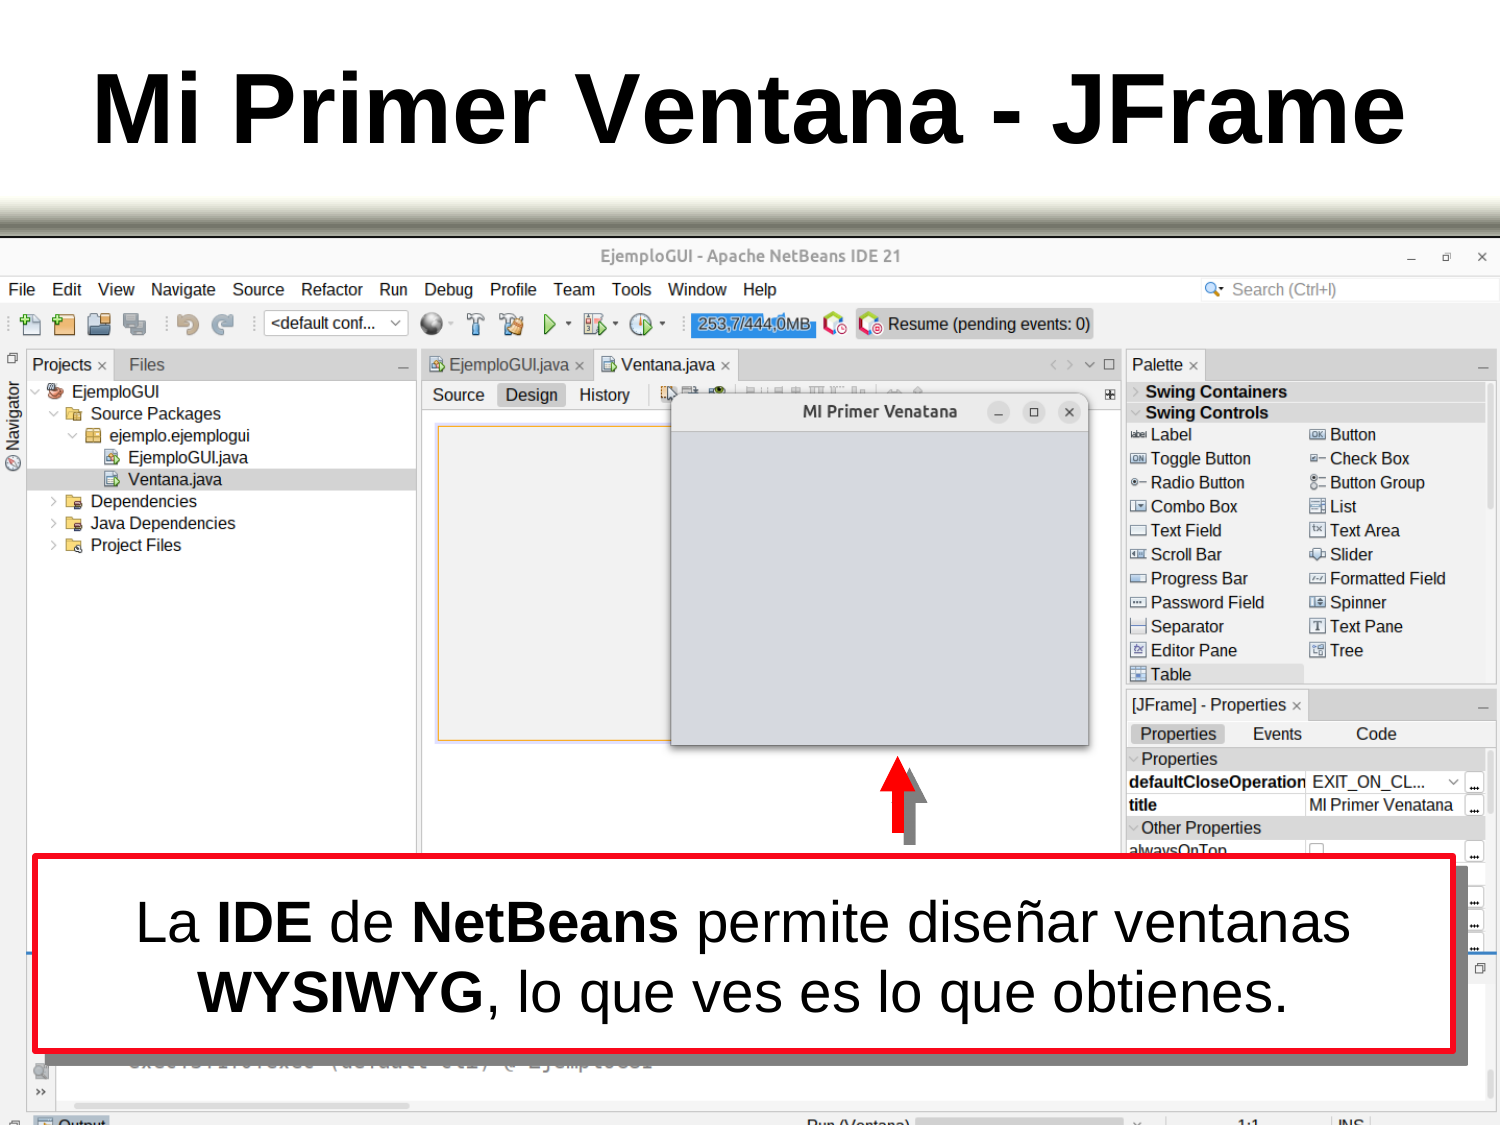

# Mi Primer Ventana - JFrame
La IDE de NetBeans permite diseñar ventanas
WYSIWYG, lo que ves es lo que obtienes.